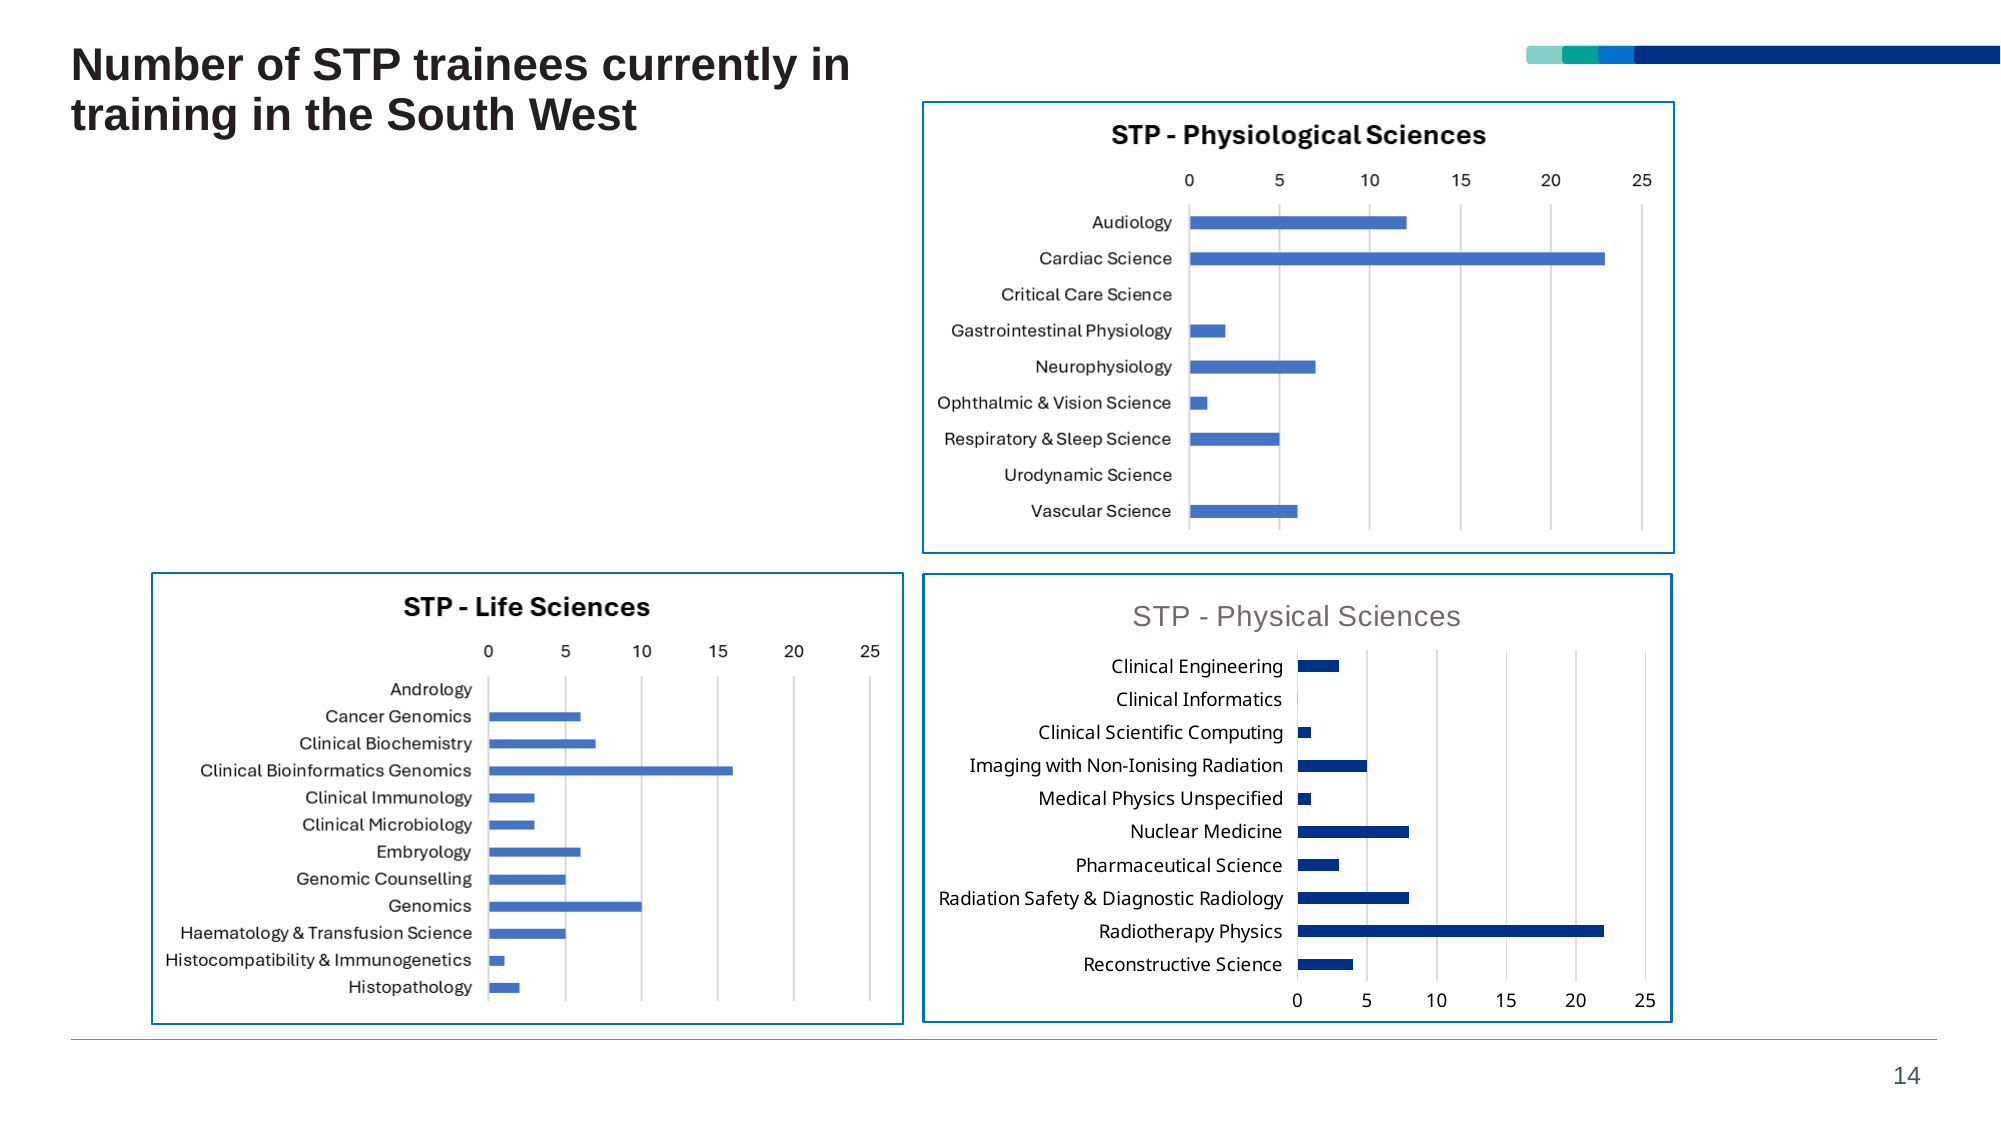

# Number of STP trainees currently in training in the South West
### Chart: STP - Physical Sciences
| Category | Series1 |
|---|---|
| Clinical Engineering | 3.0 |
| Clinical Informatics | 0.0 |
| Clinical Scientific Computing | 1.0 |
| Imaging with Non-Ionising Radiation | 5.0 |
| Medical Physics Unspecified | 1.0 |
| Nuclear Medicine | 8.0 |
| Pharmaceutical Science | 3.0 |
| Radiation Safety & Diagnostic Radiology | 8.0 |
| Radiotherapy Physics | 22.0 |
| Reconstructive Science | 4.0 |